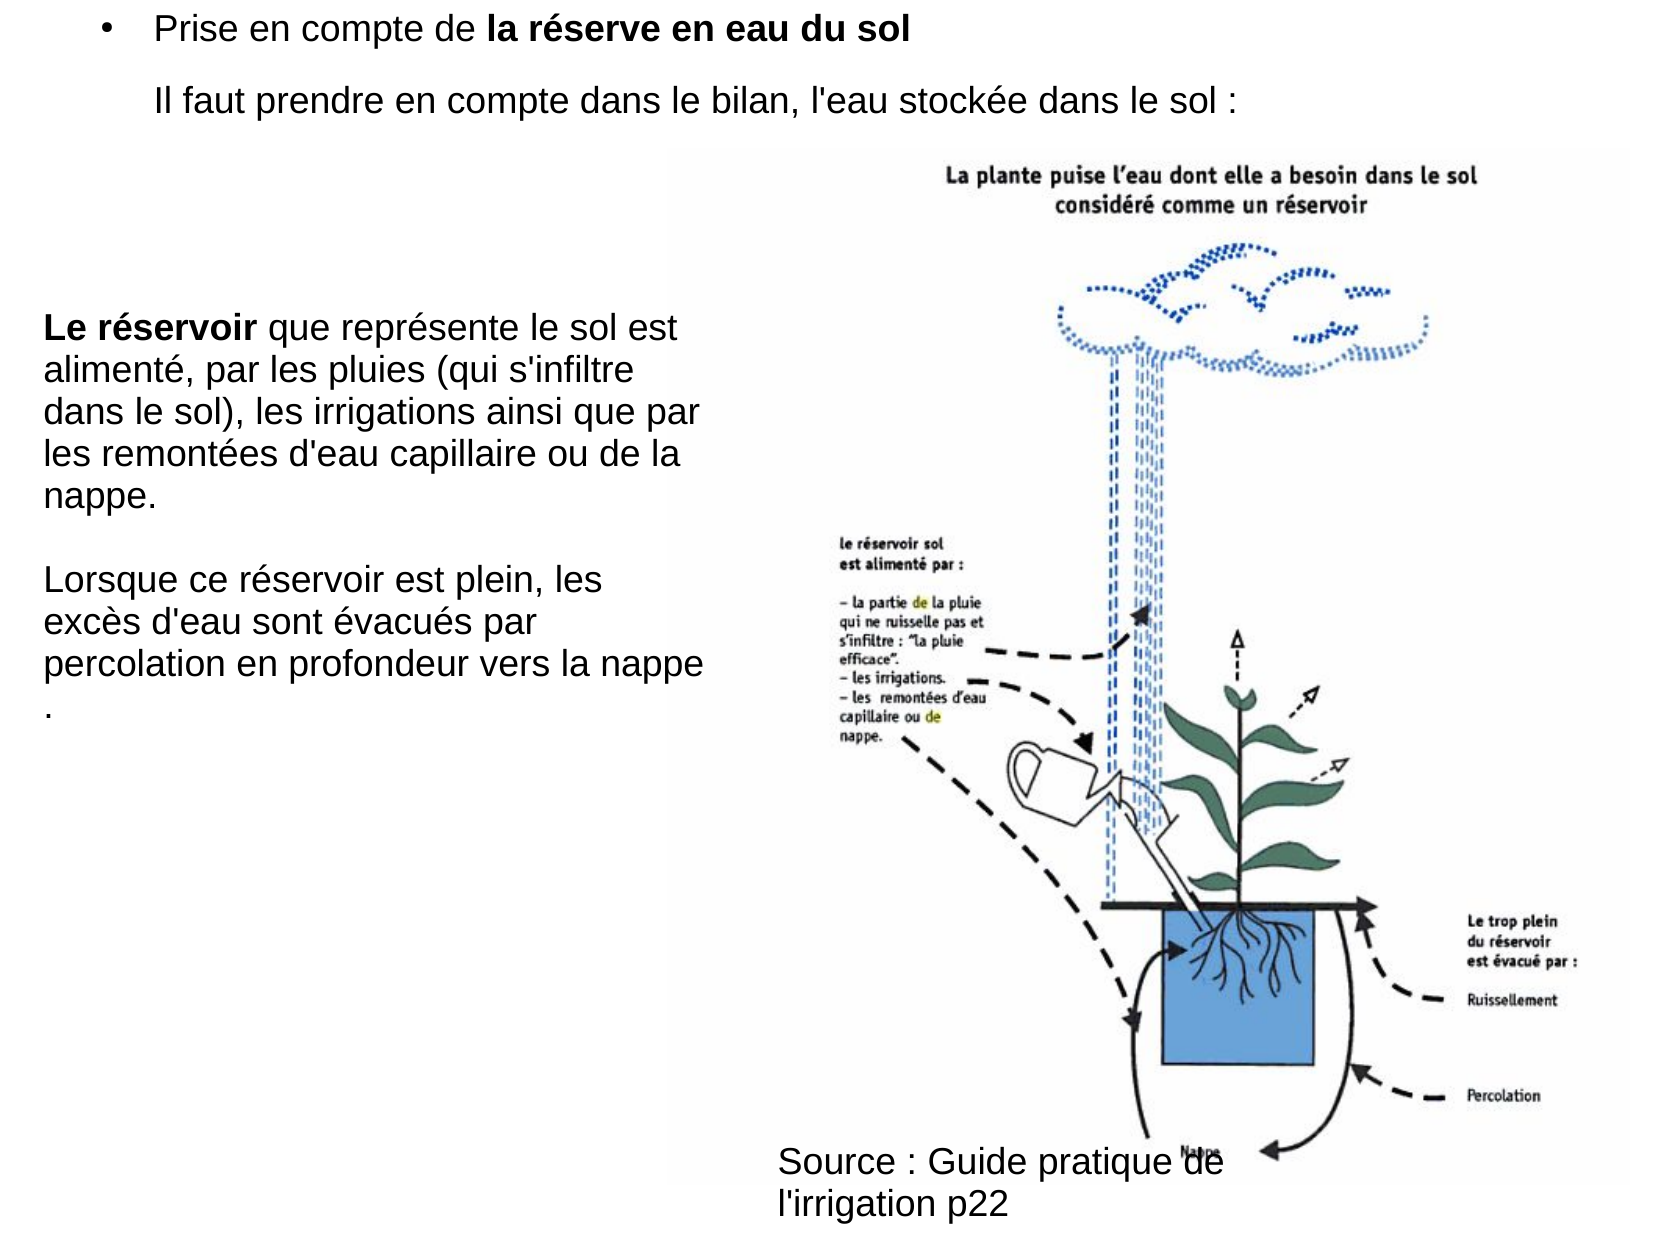

# Prise en compte de la réserve en eau du sol
Il faut prendre en compte dans le bilan, l'eau stockée dans le sol :
Le réservoir que représente le sol est alimenté, par les pluies (qui s'infiltre dans le sol), les irrigations ainsi que par les remontées d'eau capillaire ou de la nappe.
Lorsque ce réservoir est plein, les excès d'eau sont évacués par percolation en profondeur vers la nappe .
Source : Guide pratique de l'irrigation p22